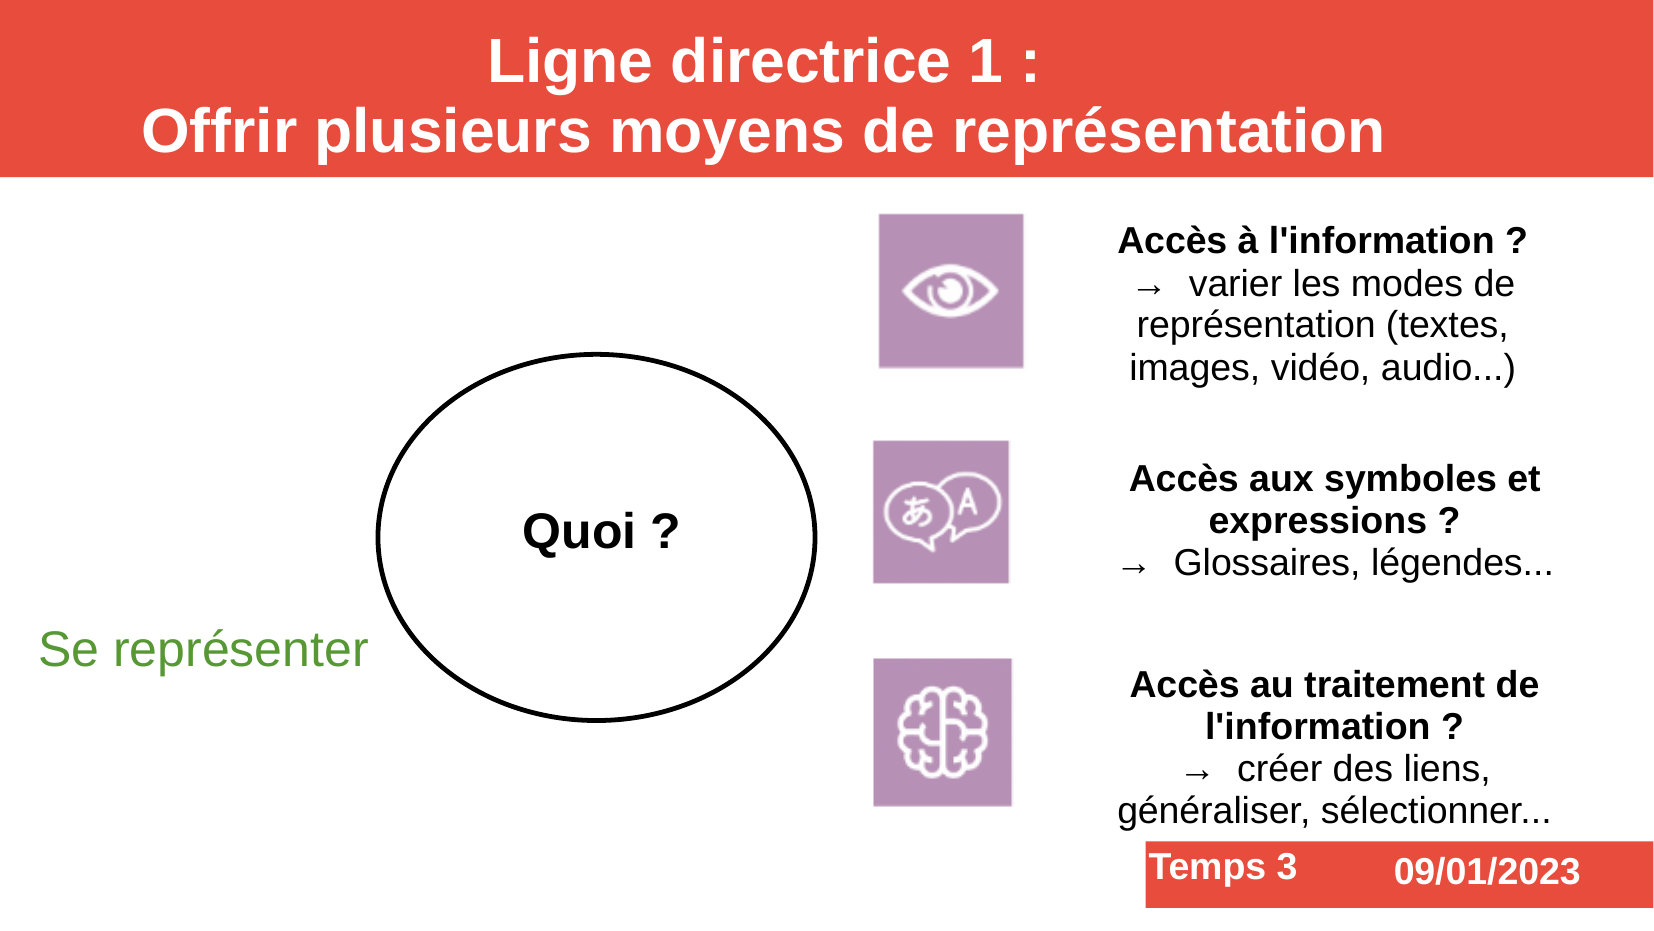

# Ligne directrice 1 : Offrir plusieurs moyens de représentation
Accès à l'information ?
→ varier les modes de représentation (textes, images, vidéo, audio...)
Accès aux symboles et expressions ?
→ Glossaires, légendes...
Quoi ?
Se représenter
Accès au traitement de l'information ?
→ créer des liens, généraliser, sélectionner...
Temps 3